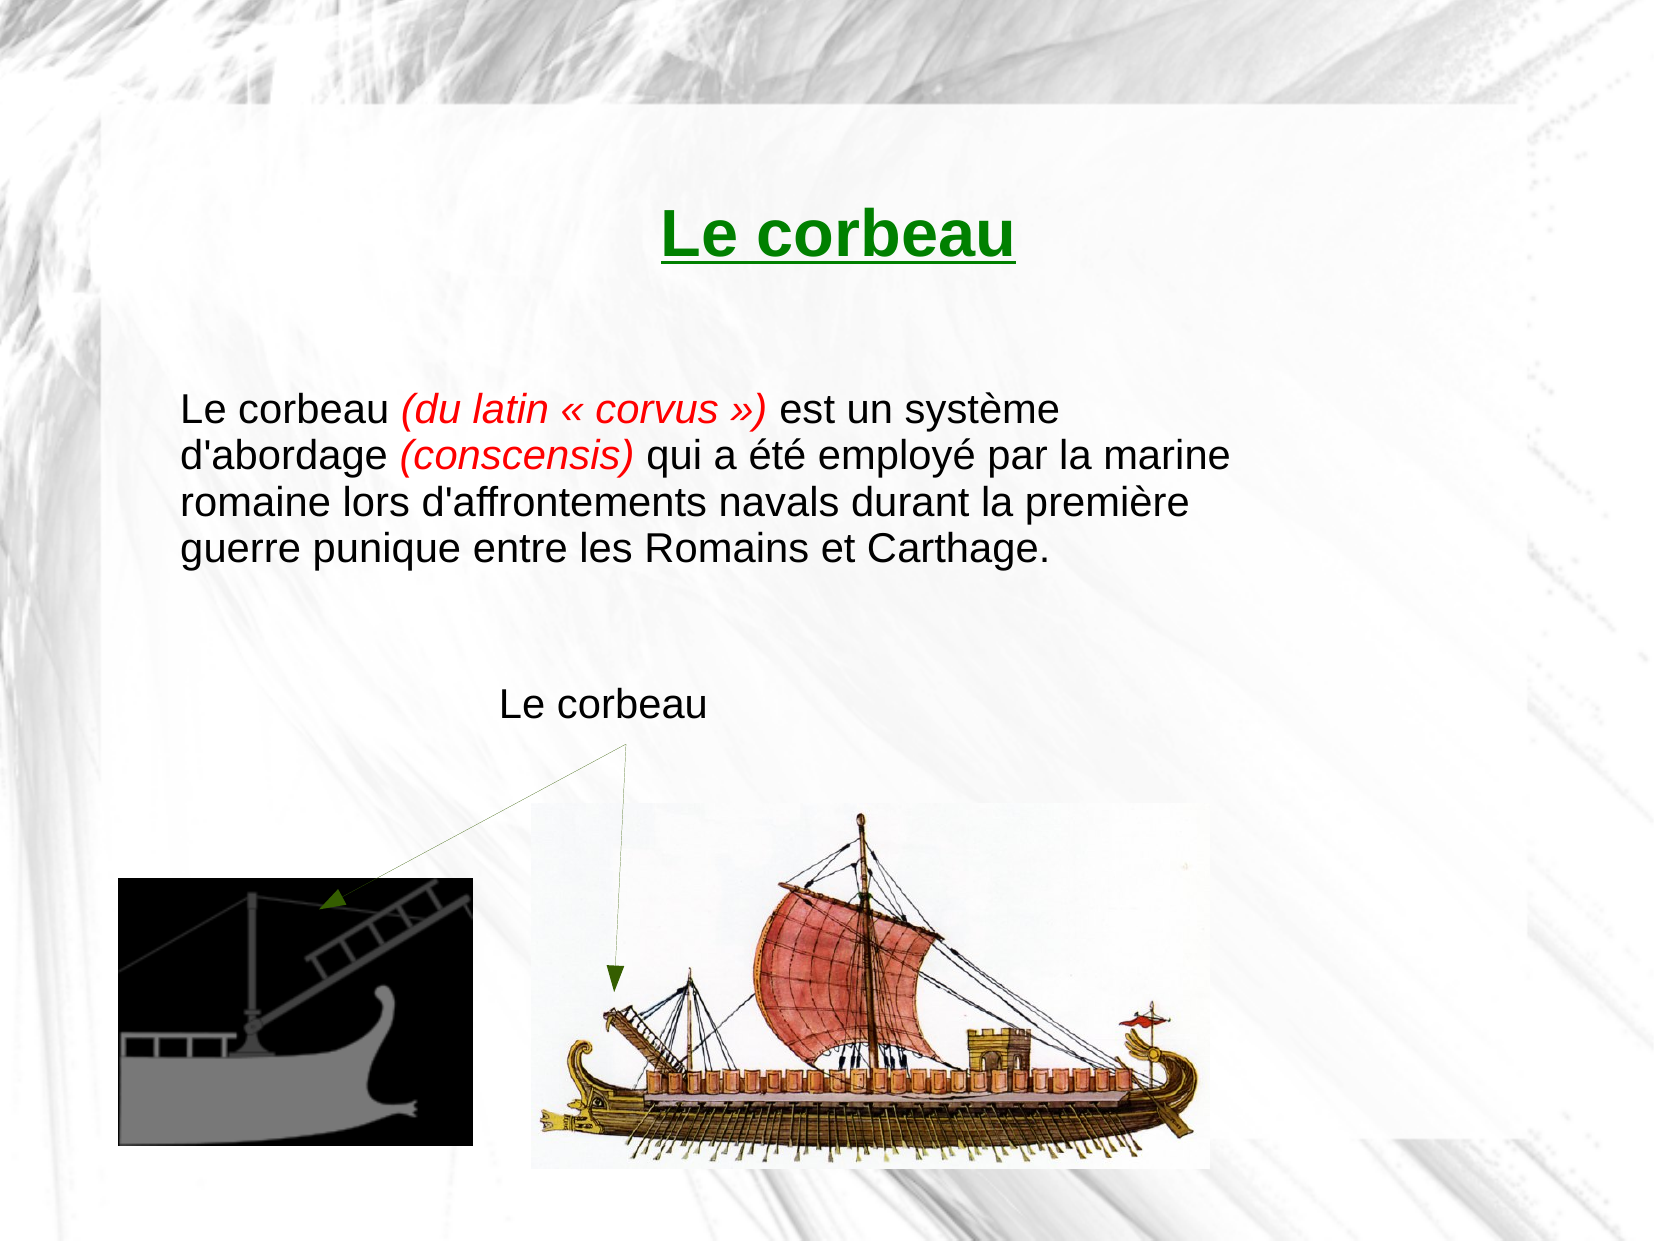

Le corbeau
Le corbeau (du latin « corvus ») est un système d'abordage (conscensis) qui a été employé par la marine romaine lors d'affrontements navals durant la première guerre punique entre les Romains et Carthage.
Le corbeau